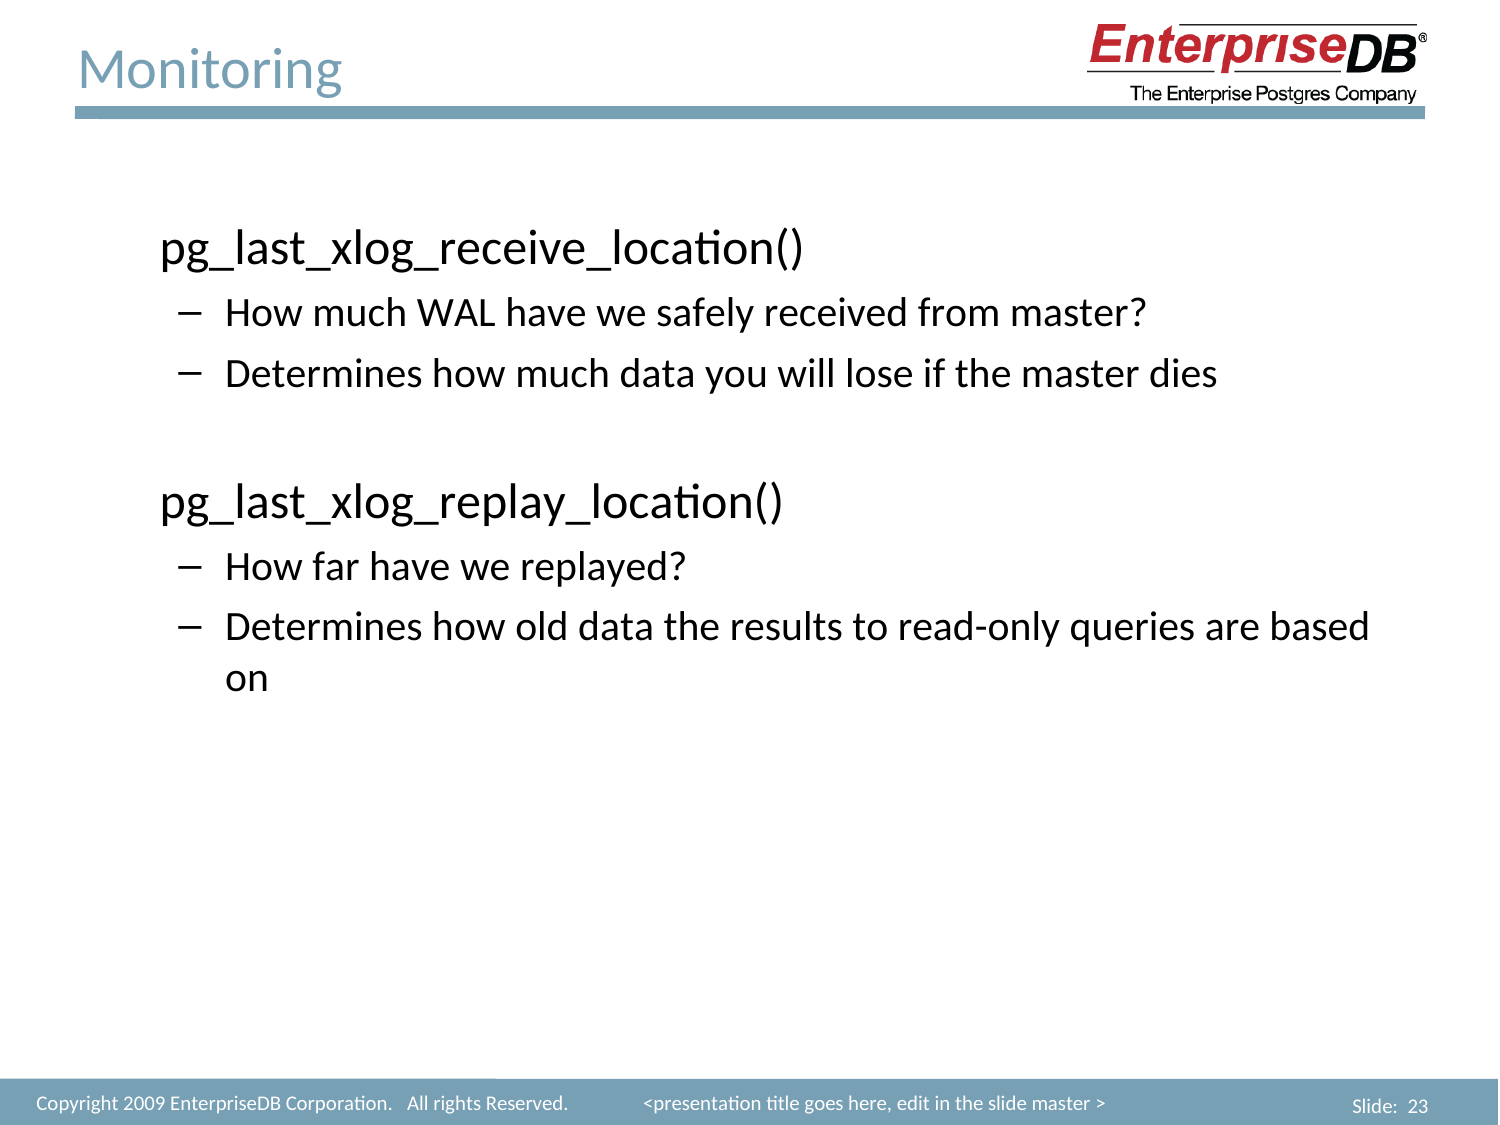

# Monitoring
pg_last_xlog_receive_location()
How much WAL have we safely received from master?
Determines how much data you will lose if the master dies
pg_last_xlog_replay_location()
How far have we replayed?
Determines how old data the results to read-only queries are based on